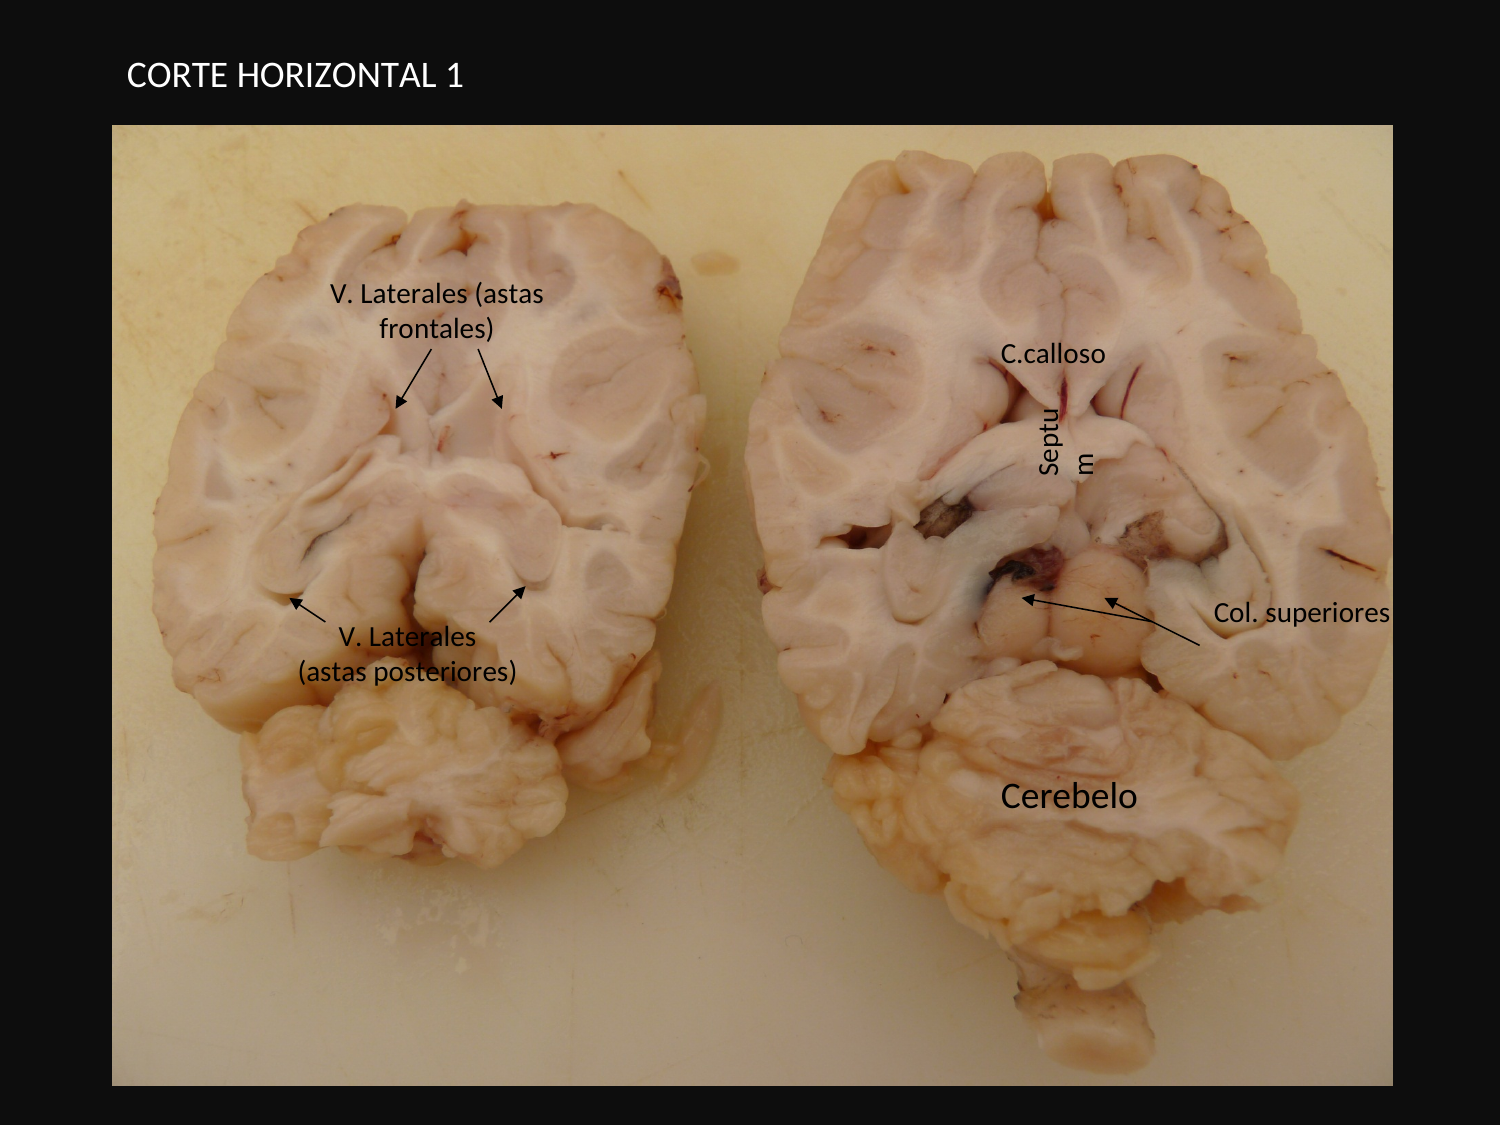

CORTE HORIZONTAL 1
V. Laterales (astas frontales)
C.calloso
Septum
Col. superiores
V. Laterales
(astas posteriores)
Cerebelo